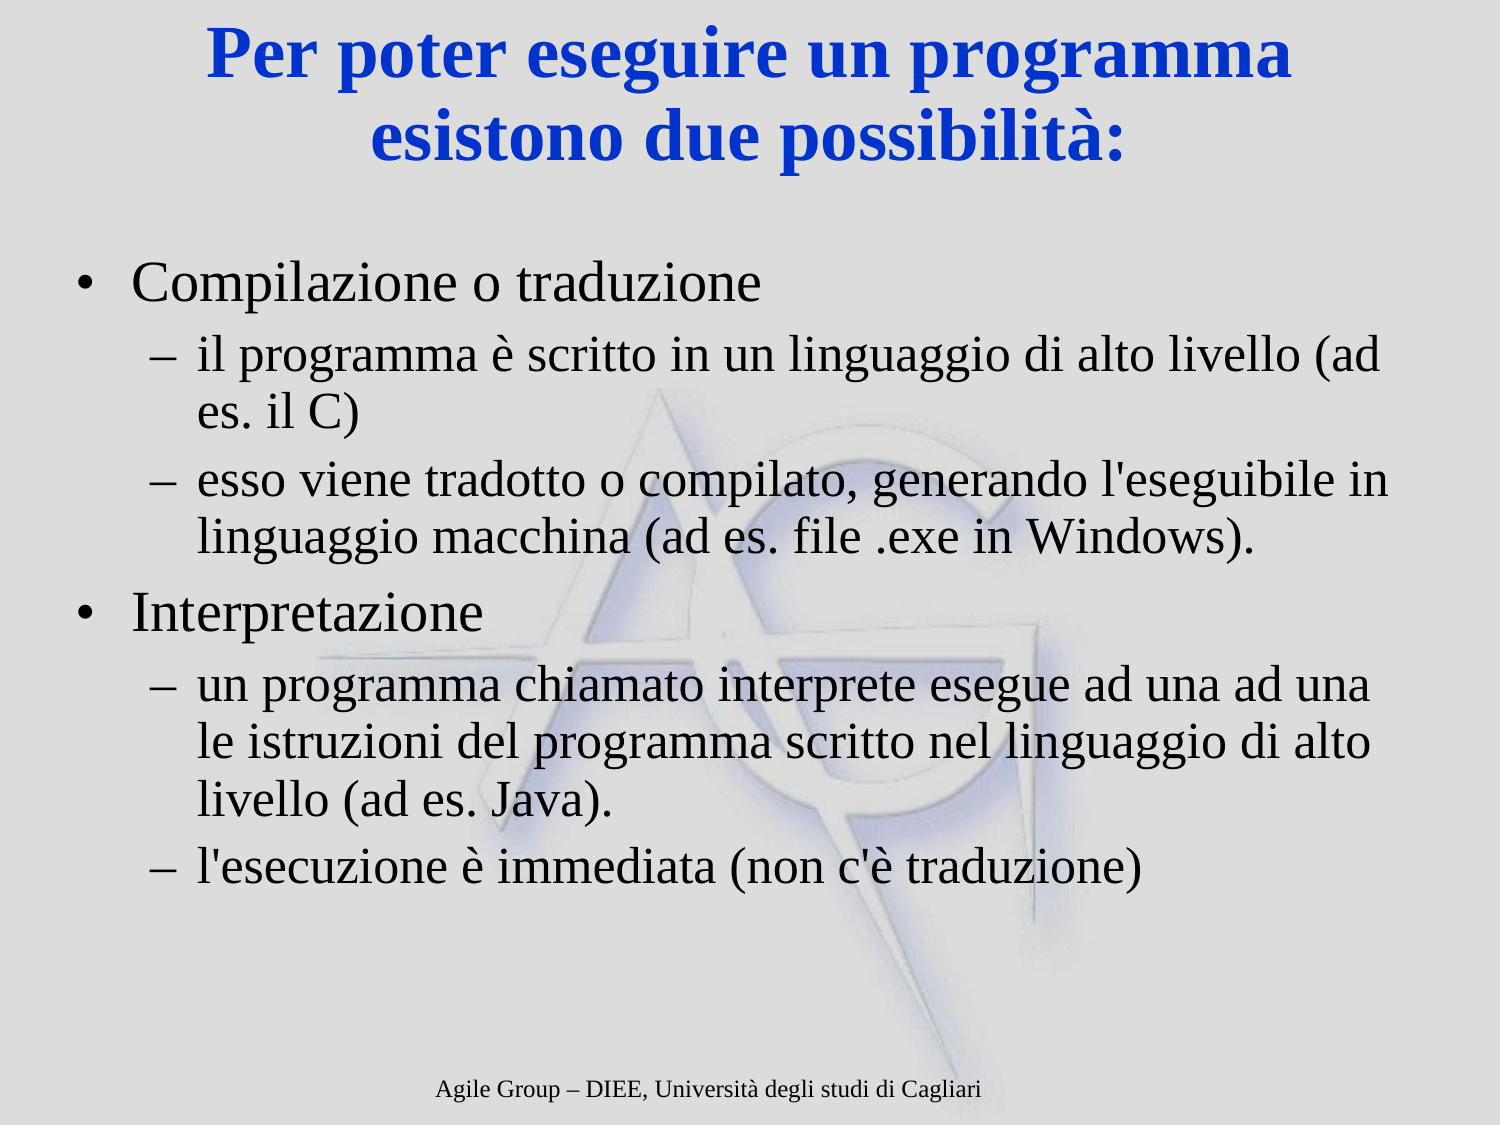

# Per poter eseguire un programma esistono due possibilità:
Compilazione o traduzione
il programma è scritto in un linguaggio di alto livello (ad es. il C)
esso viene tradotto o compilato, generando l'eseguibile in linguaggio macchina (ad es. file .exe in Windows).
Interpretazione
un programma chiamato interprete esegue ad una ad una le istruzioni del programma scritto nel linguaggio di alto livello (ad es. Java).
l'esecuzione è immediata (non c'è traduzione)